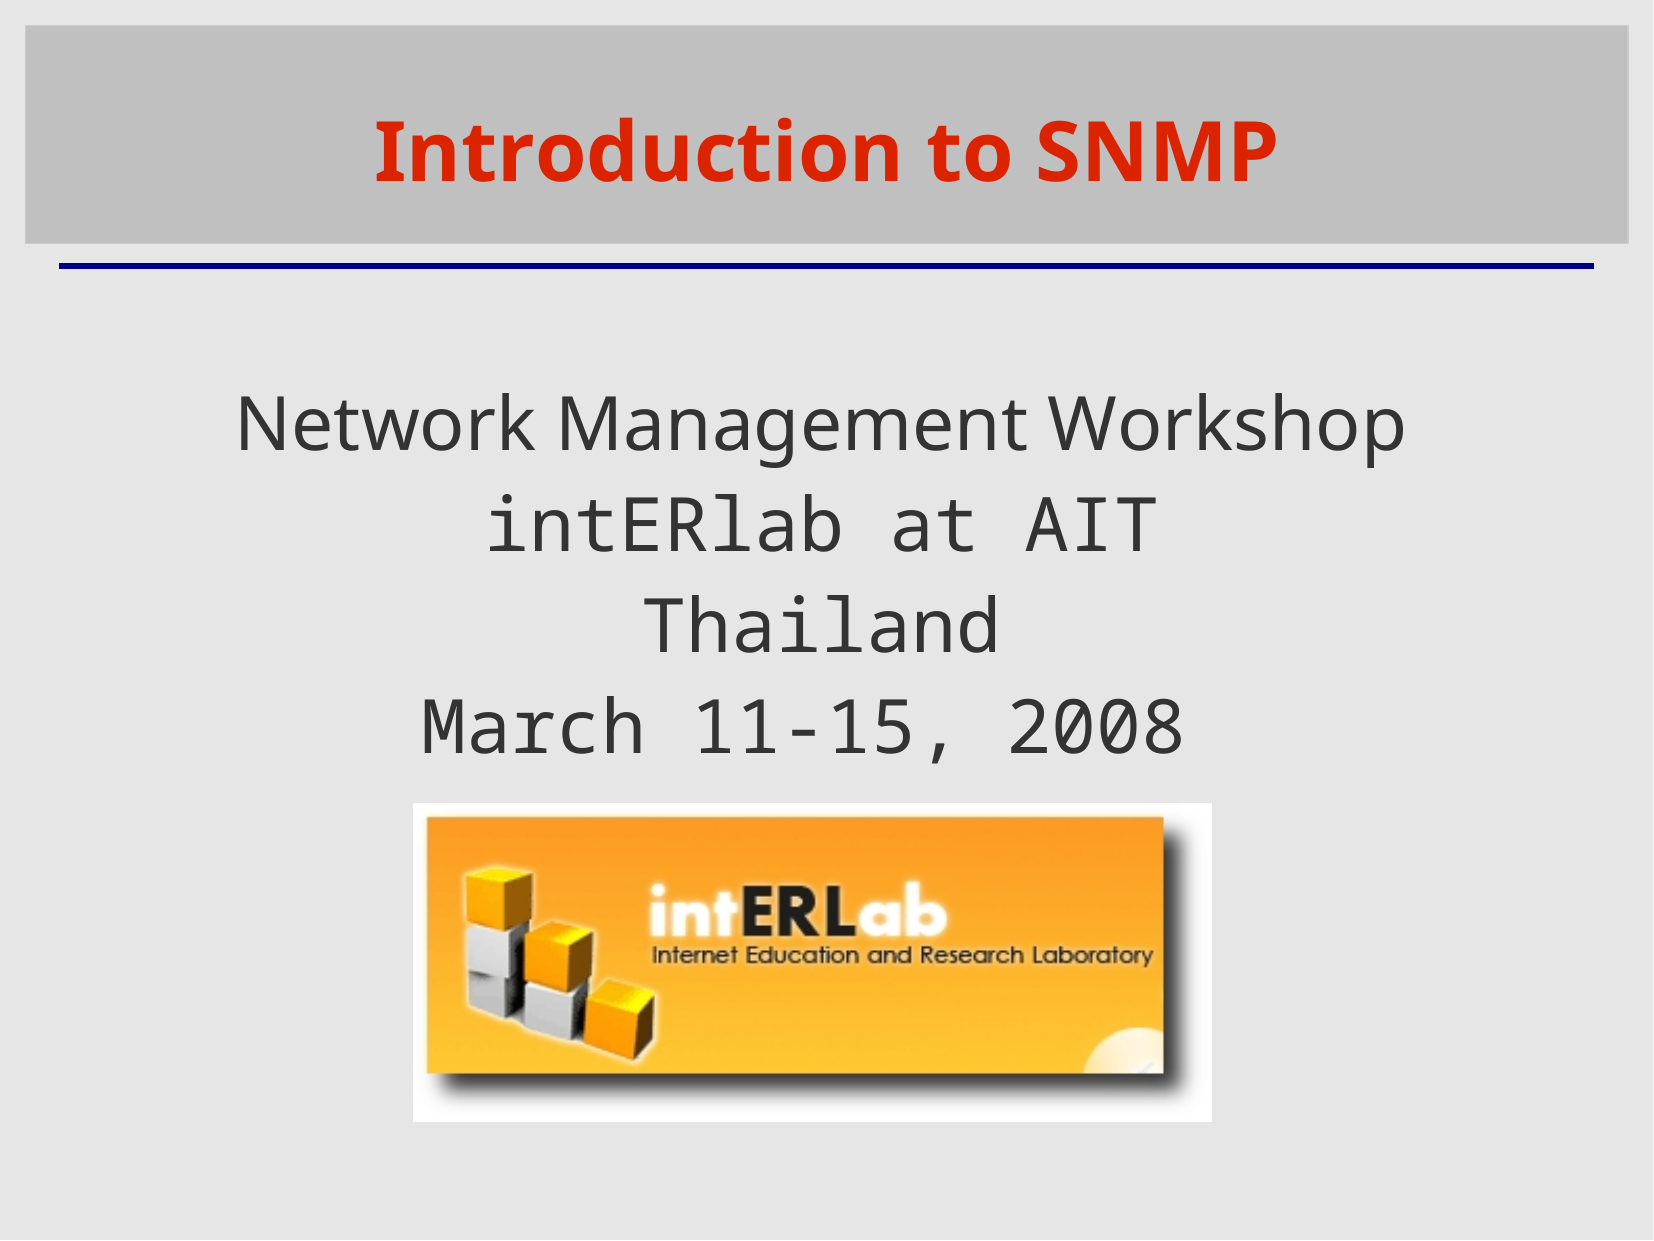

Introduction to SNMP
# Network Management Workshop
intERlab at AIT
Thailand
March 11-15, 2008